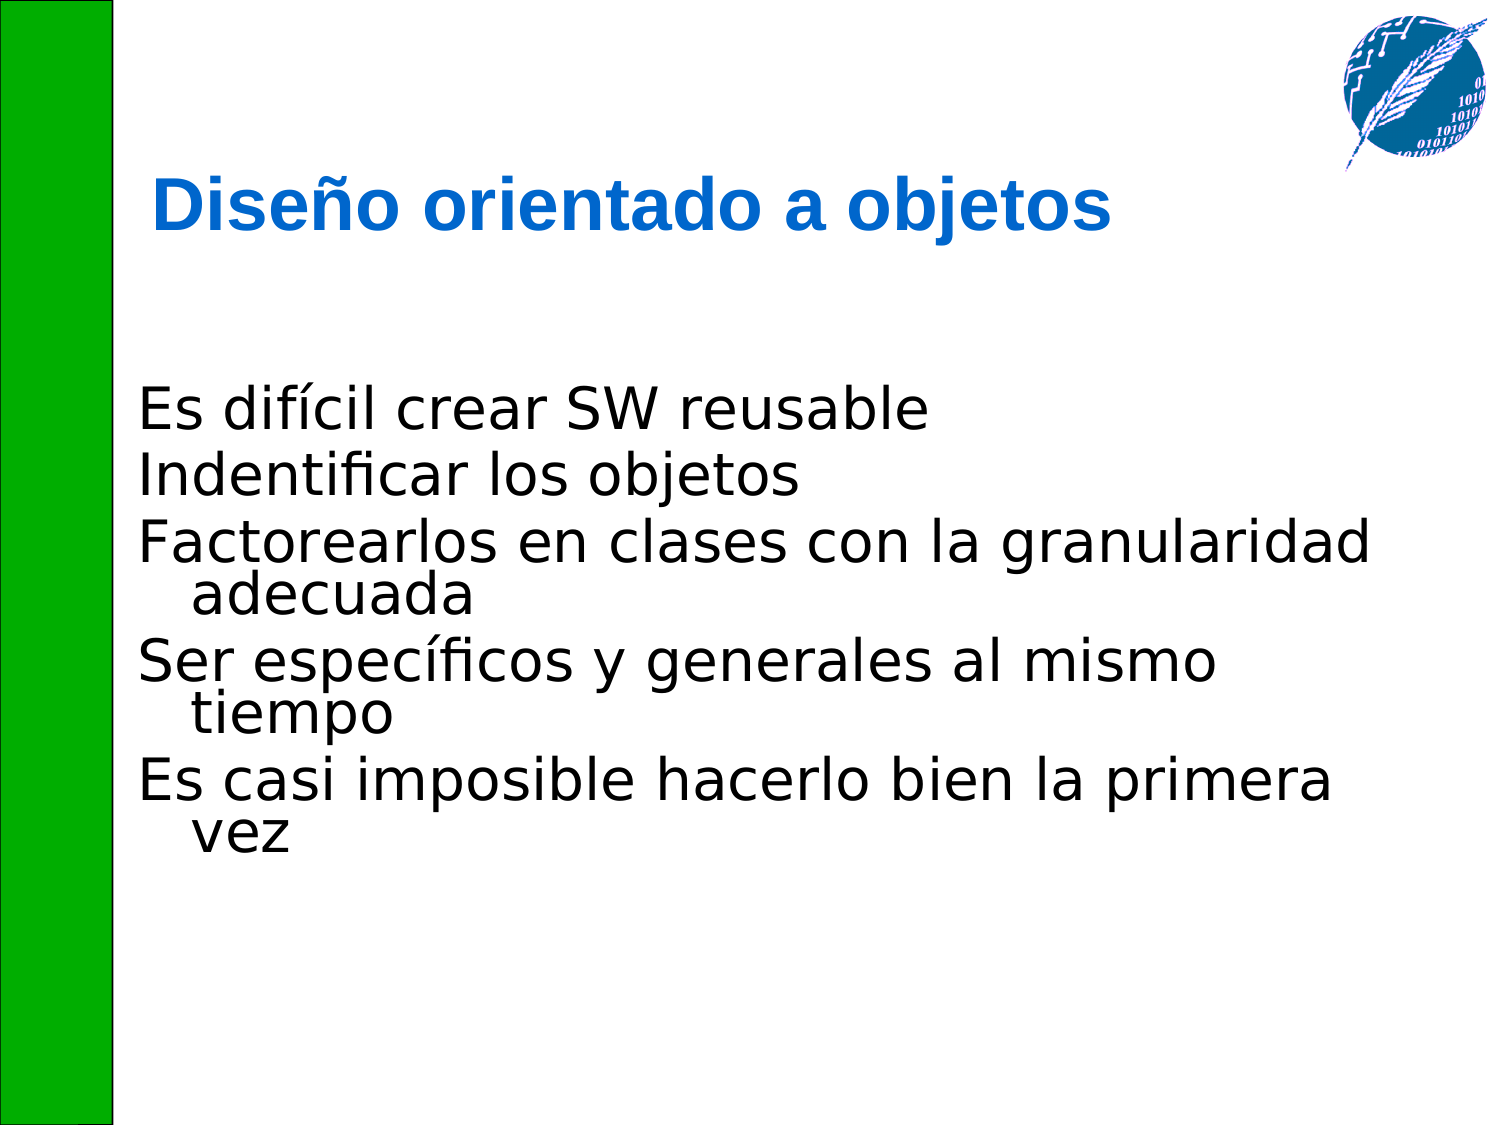

# Diseño orientado a objetos
Es difícil crear SW reusable
Indentificar los objetos
Factorearlos en clases con la granularidad adecuada
Ser específicos y generales al mismo tiempo
Es casi imposible hacerlo bien la primera vez